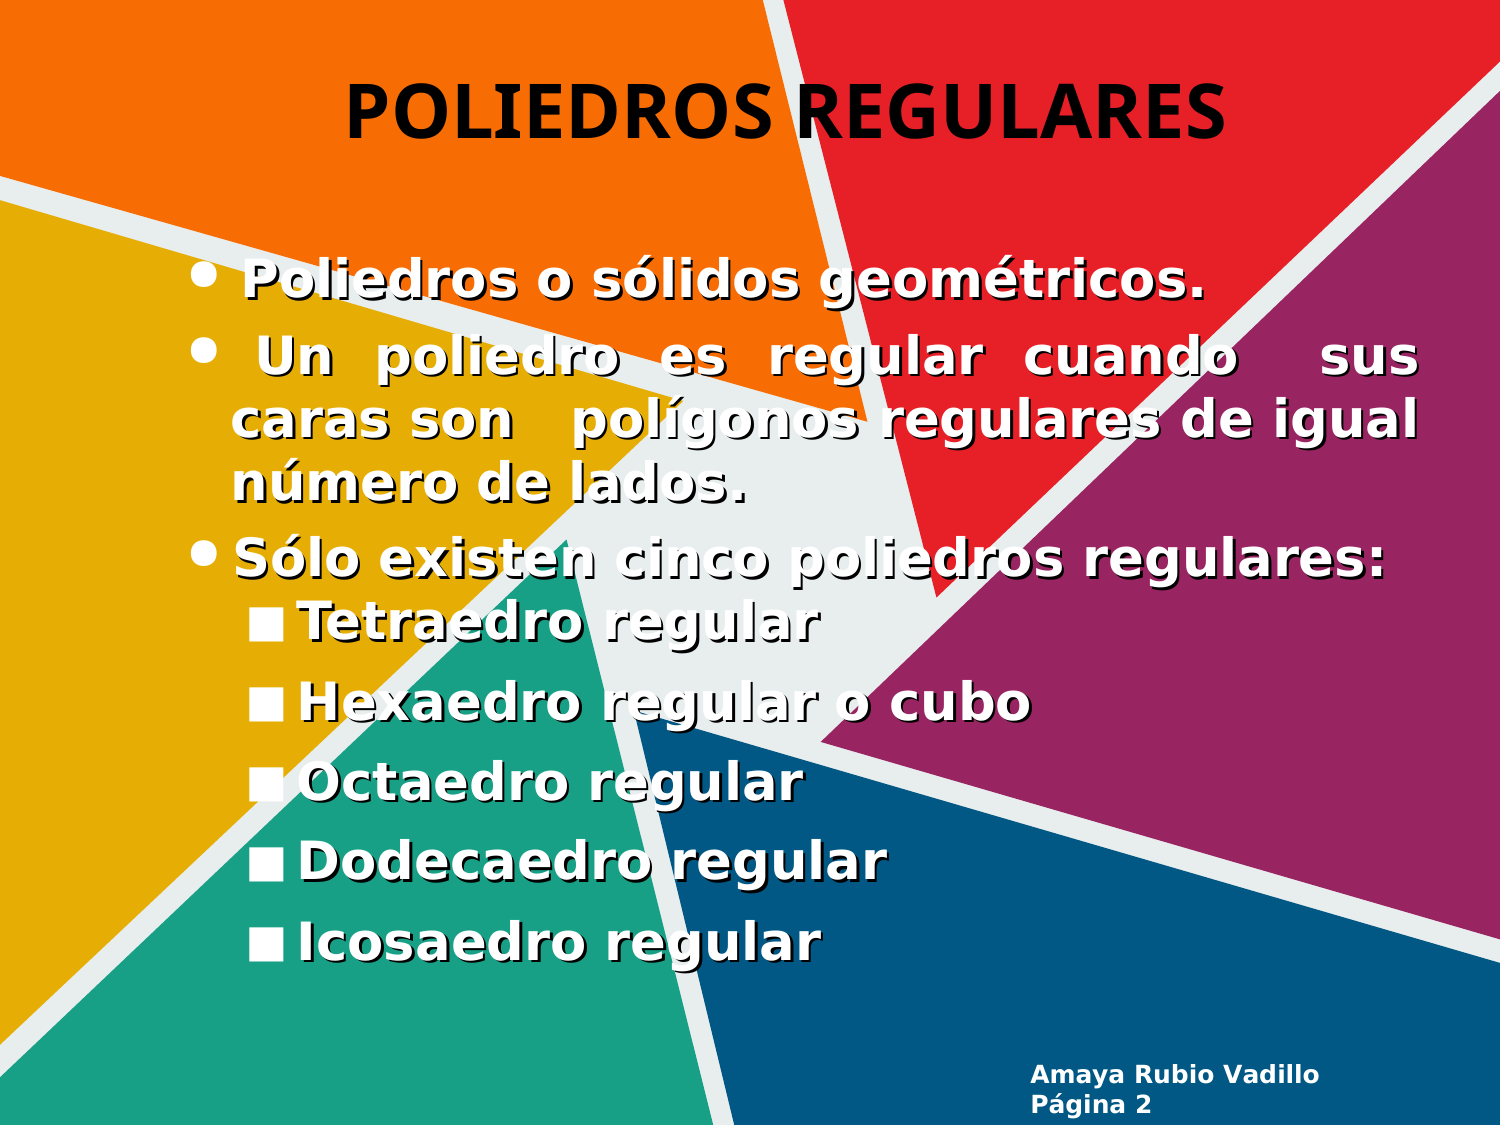

# POLIEDROS REGULARES
 Poliedros o sólidos geométricos.
 Un poliedro es regular cuando sus caras son polígonos regulares de igual número de lados.
 Sólo existen cinco poliedros regulares:
 Tetraedro regular
 Hexaedro regular o cubo
 Octaedro regular
 Dodecaedro regular
 Icosaedro regular
Amaya Rubio
3
Amaya Rubio Vadillo	 Página 2